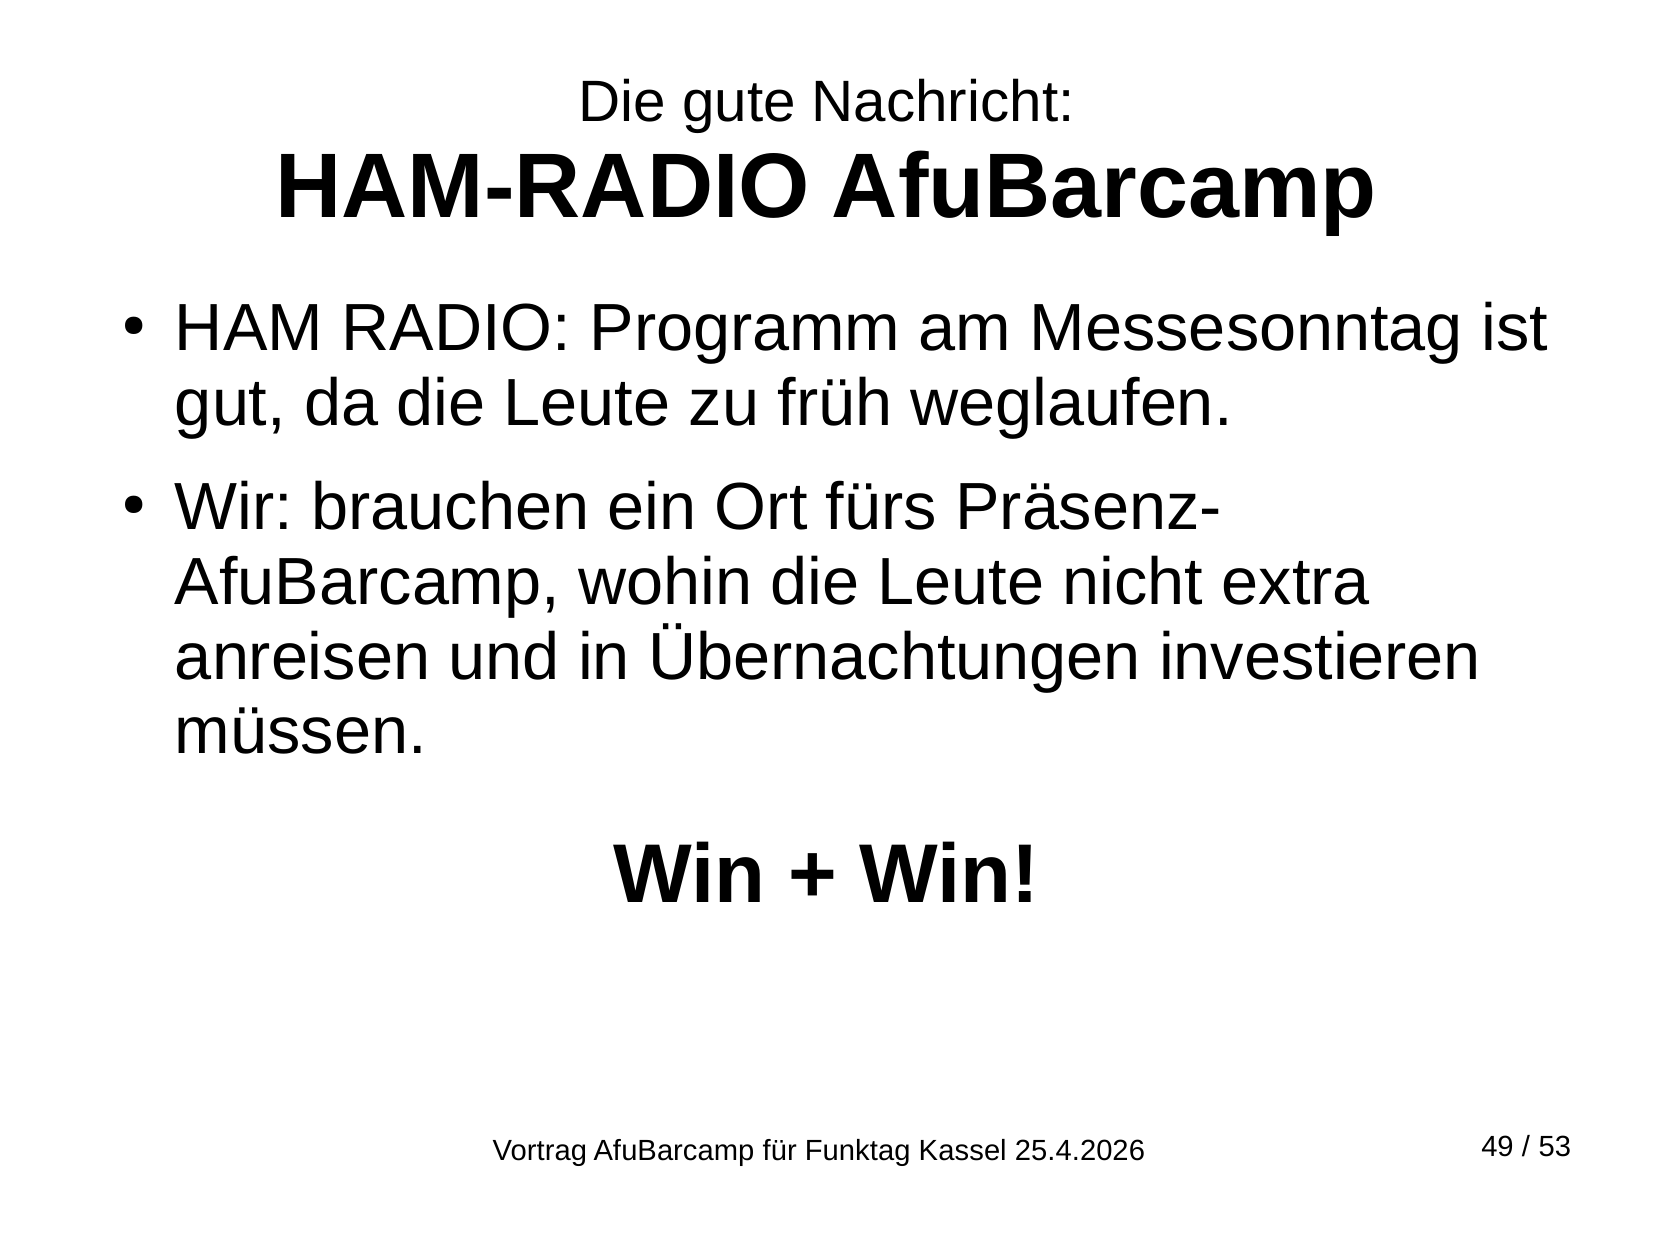

# Die gute Nachricht: HAM-RADIO AfuBarcamp
HAM RADIO: Programm am Messesonntag ist gut, da die Leute zu früh weglaufen.
Wir: brauchen ein Ort fürs Präsenz-AfuBarcamp, wohin die Leute nicht extra anreisen und in Übernachtungen investieren müssen.
Win + Win!